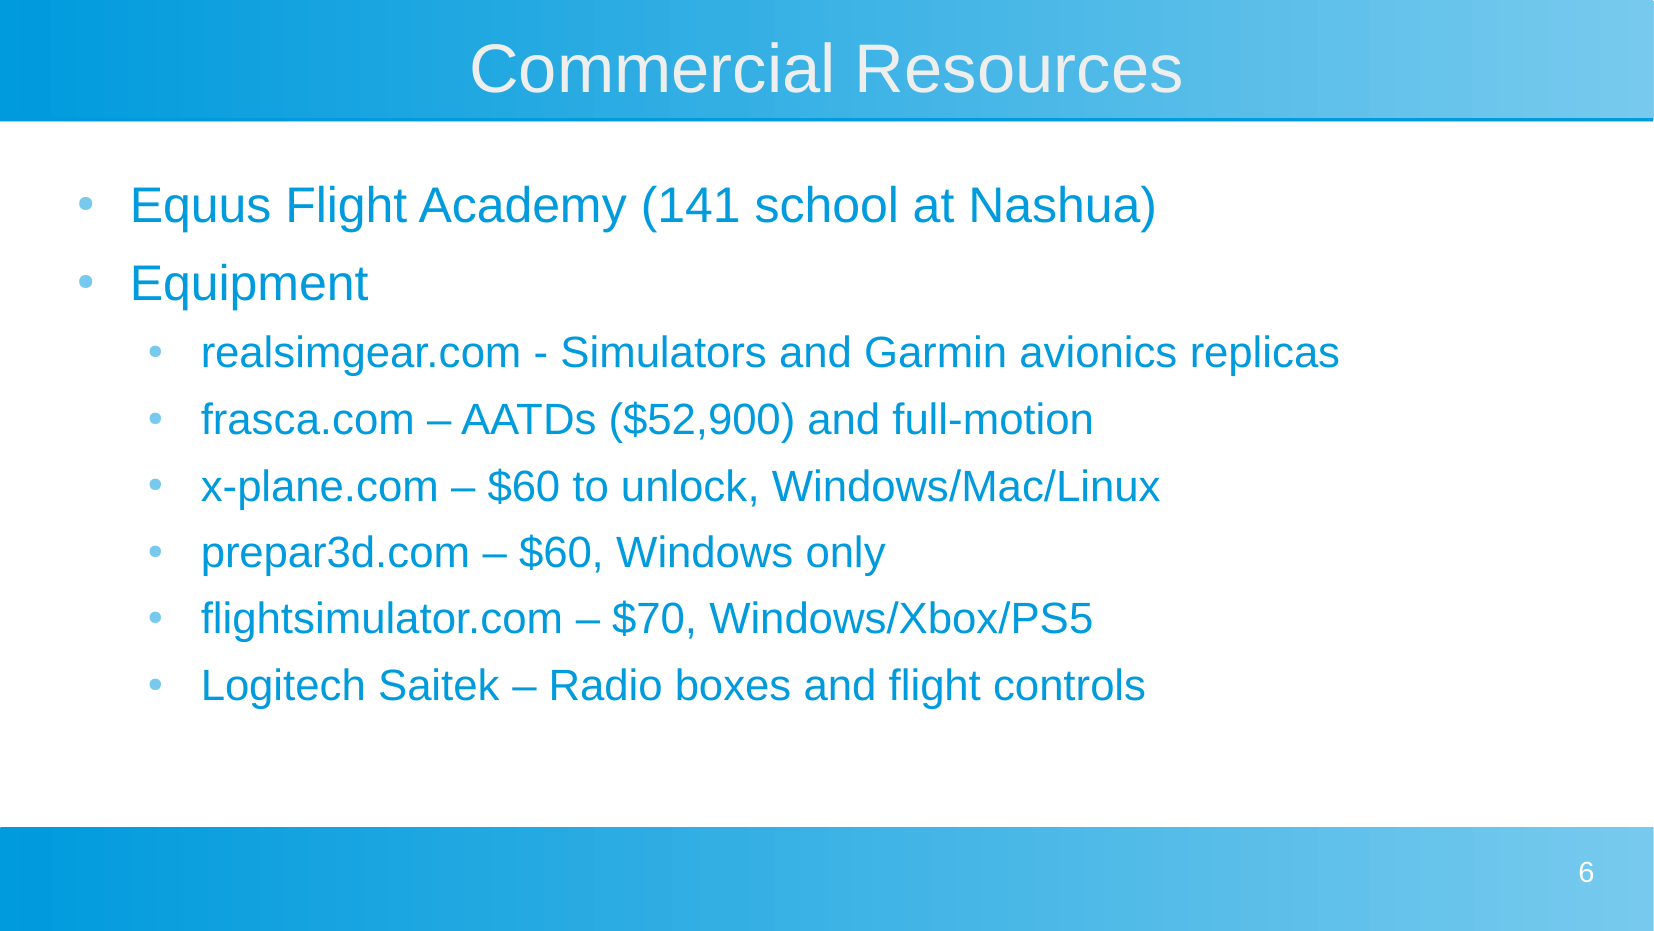

# Commercial Resources
Equus Flight Academy (141 school at Nashua)
Equipment
realsimgear.com - Simulators and Garmin avionics replicas
frasca.com – AATDs ($52,900) and full-motion
x-plane.com – $60 to unlock, Windows/Mac/Linux
prepar3d.com – $60, Windows only
flightsimulator.com – $70, Windows/Xbox/PS5
Logitech Saitek – Radio boxes and flight controls
6